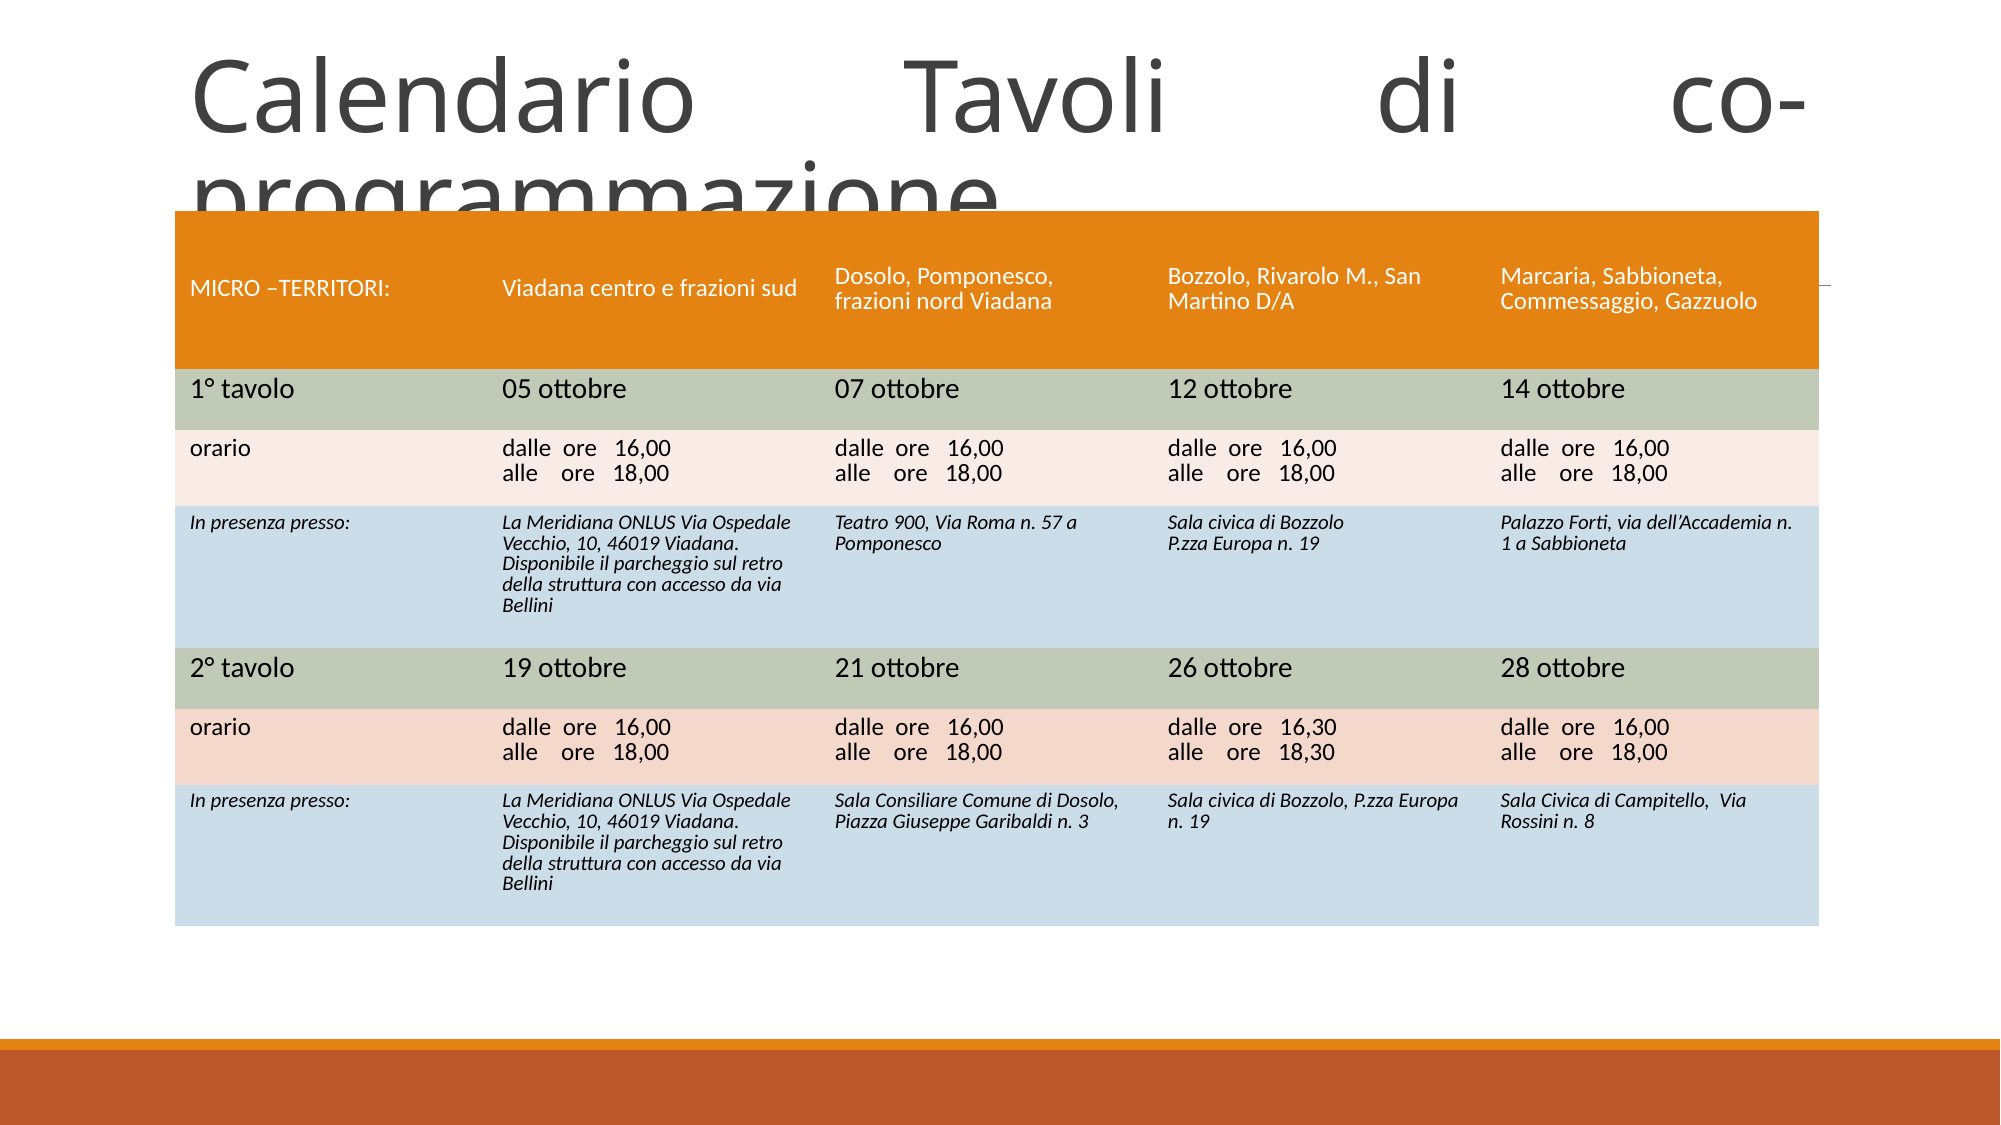

# Calendario Tavoli di co-programmazione
| MICRO –TERRITORI: | Viadana centro e frazioni sud | Dosolo, Pomponesco, frazioni nord Viadana | Bozzolo, Rivarolo M., San Martino D/A | Marcaria, Sabbioneta, Commessaggio, Gazzuolo |
| --- | --- | --- | --- | --- |
| 1° tavolo | 05 ottobre | 07 ottobre | 12 ottobre | 14 ottobre |
| orario | dalle ore 16,00 alle ore 18,00 | dalle ore 16,00 alle ore 18,00 | dalle ore 16,00 alle ore 18,00 | dalle ore 16,00 alle ore 18,00 |
| In presenza presso: | La Meridiana ONLUS Via Ospedale Vecchio, 10, 46019 Viadana. Disponibile il parcheggio sul retro della struttura con accesso da via Bellini | Teatro 900, Via Roma n. 57 a Pomponesco | Sala civica di Bozzolo P.zza Europa n. 19 | Palazzo Forti, via dell’Accademia n. 1 a Sabbioneta |
| 2° tavolo | 19 ottobre | 21 ottobre | 26 ottobre | 28 ottobre |
| orario | dalle ore 16,00 alle ore 18,00 | dalle ore 16,00 alle ore 18,00 | dalle ore 16,30 alle ore 18,30 | dalle ore 16,00 alle ore 18,00 |
| In presenza presso: | La Meridiana ONLUS Via Ospedale Vecchio, 10, 46019 Viadana. Disponibile il parcheggio sul retro della struttura con accesso da via Bellini | Sala Consiliare Comune di Dosolo, Piazza Giuseppe Garibaldi n. 3 | Sala civica di Bozzolo, P.zza Europa n. 19 | Sala Civica di Campitello, Via Rossini n. 8 |